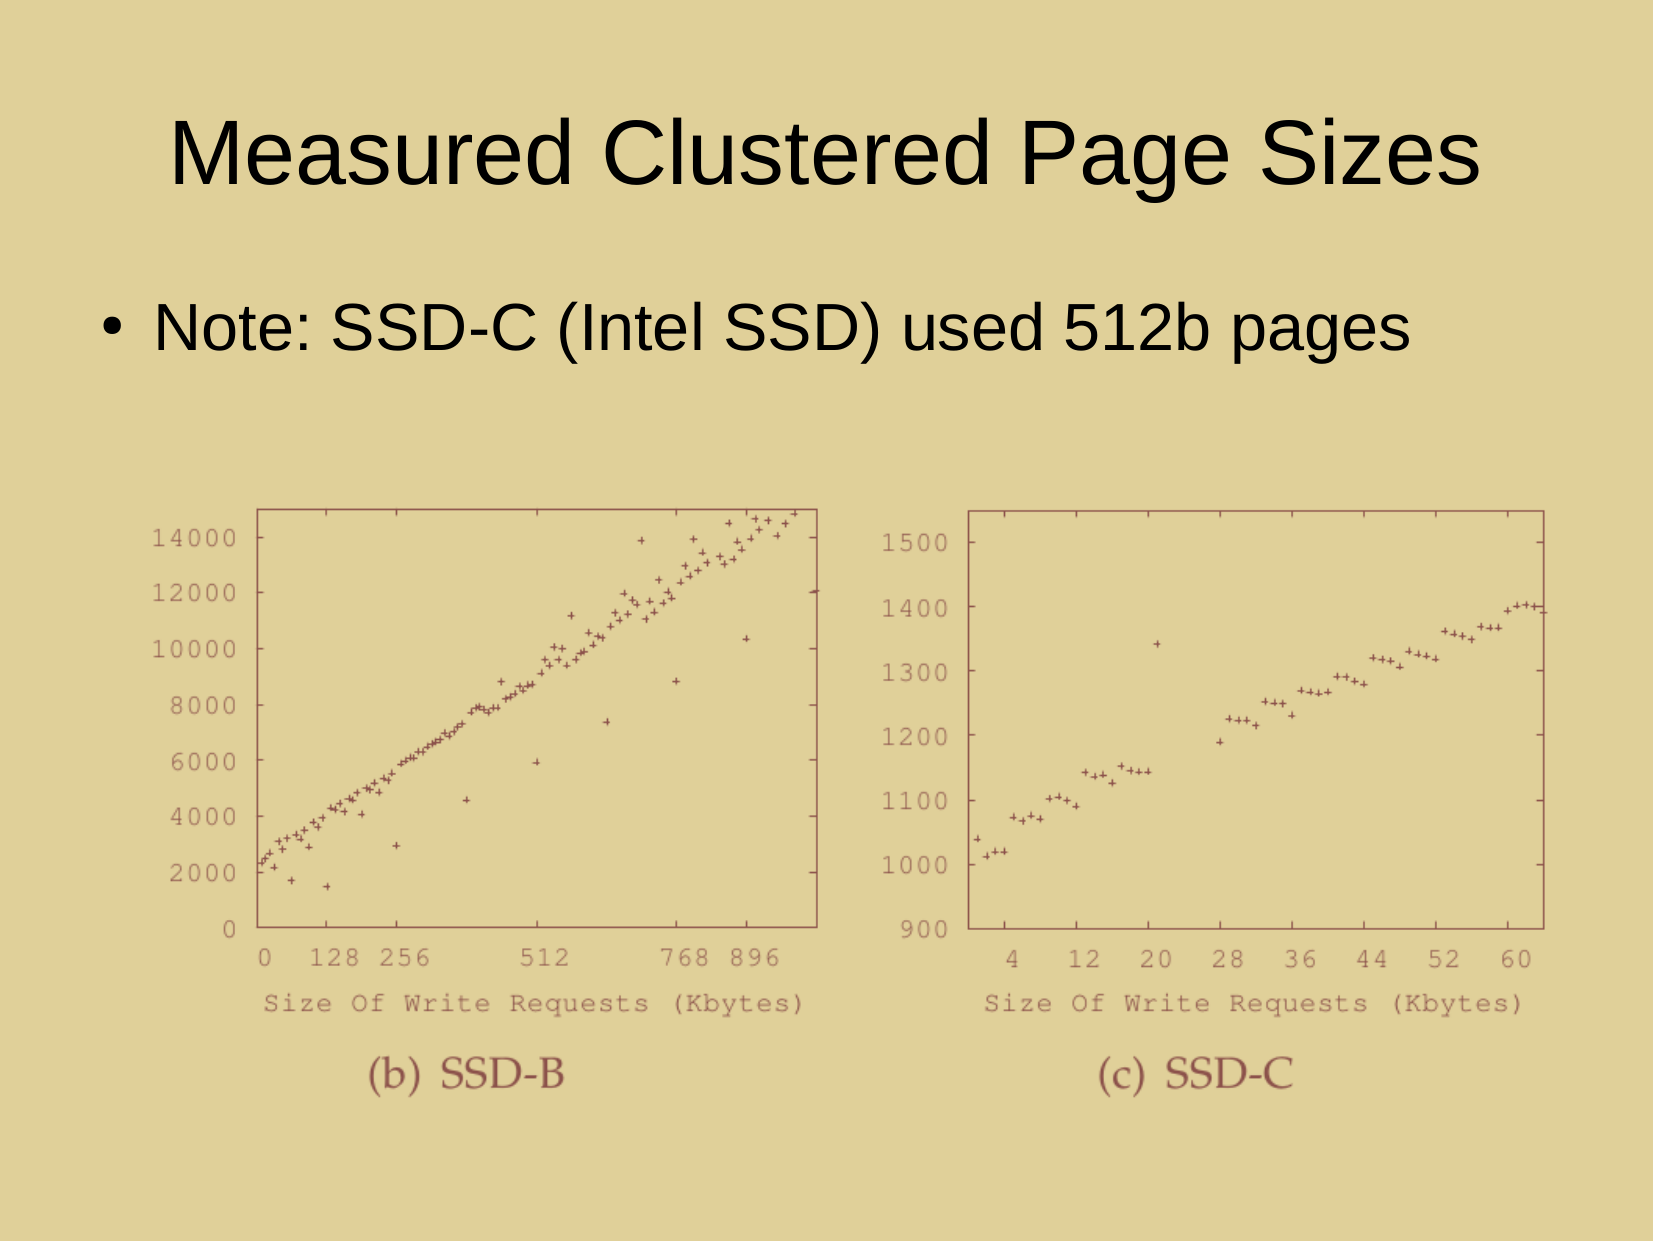

# Measured Clustered Page Sizes
Note: SSD-C (Intel SSD) used 512b pages